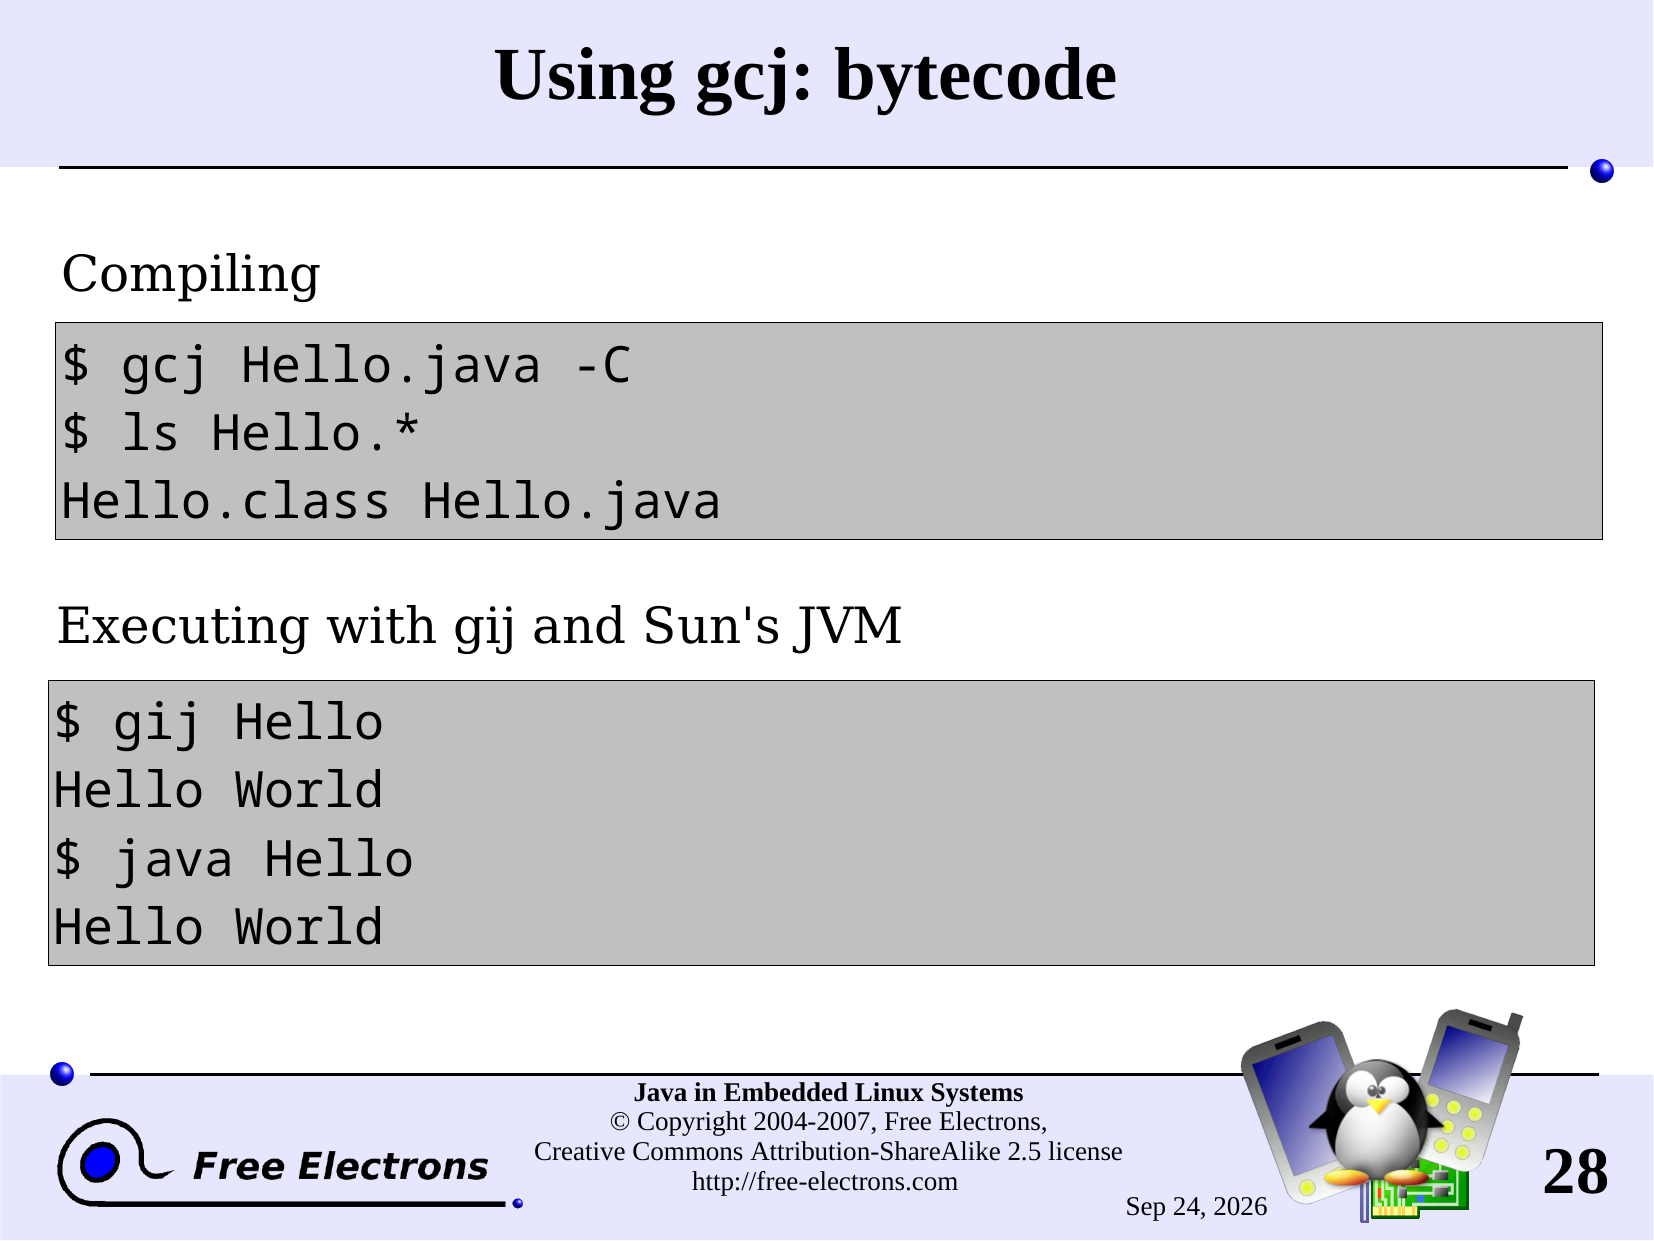

# Using gcj: bytecode
Compiling
$ gcj Hello.java -C
$ ls Hello.*
Hello.class Hello.java
Executing with gij and Sun's JVM
$ gij Hello
Hello World
$ java Hello
Hello World